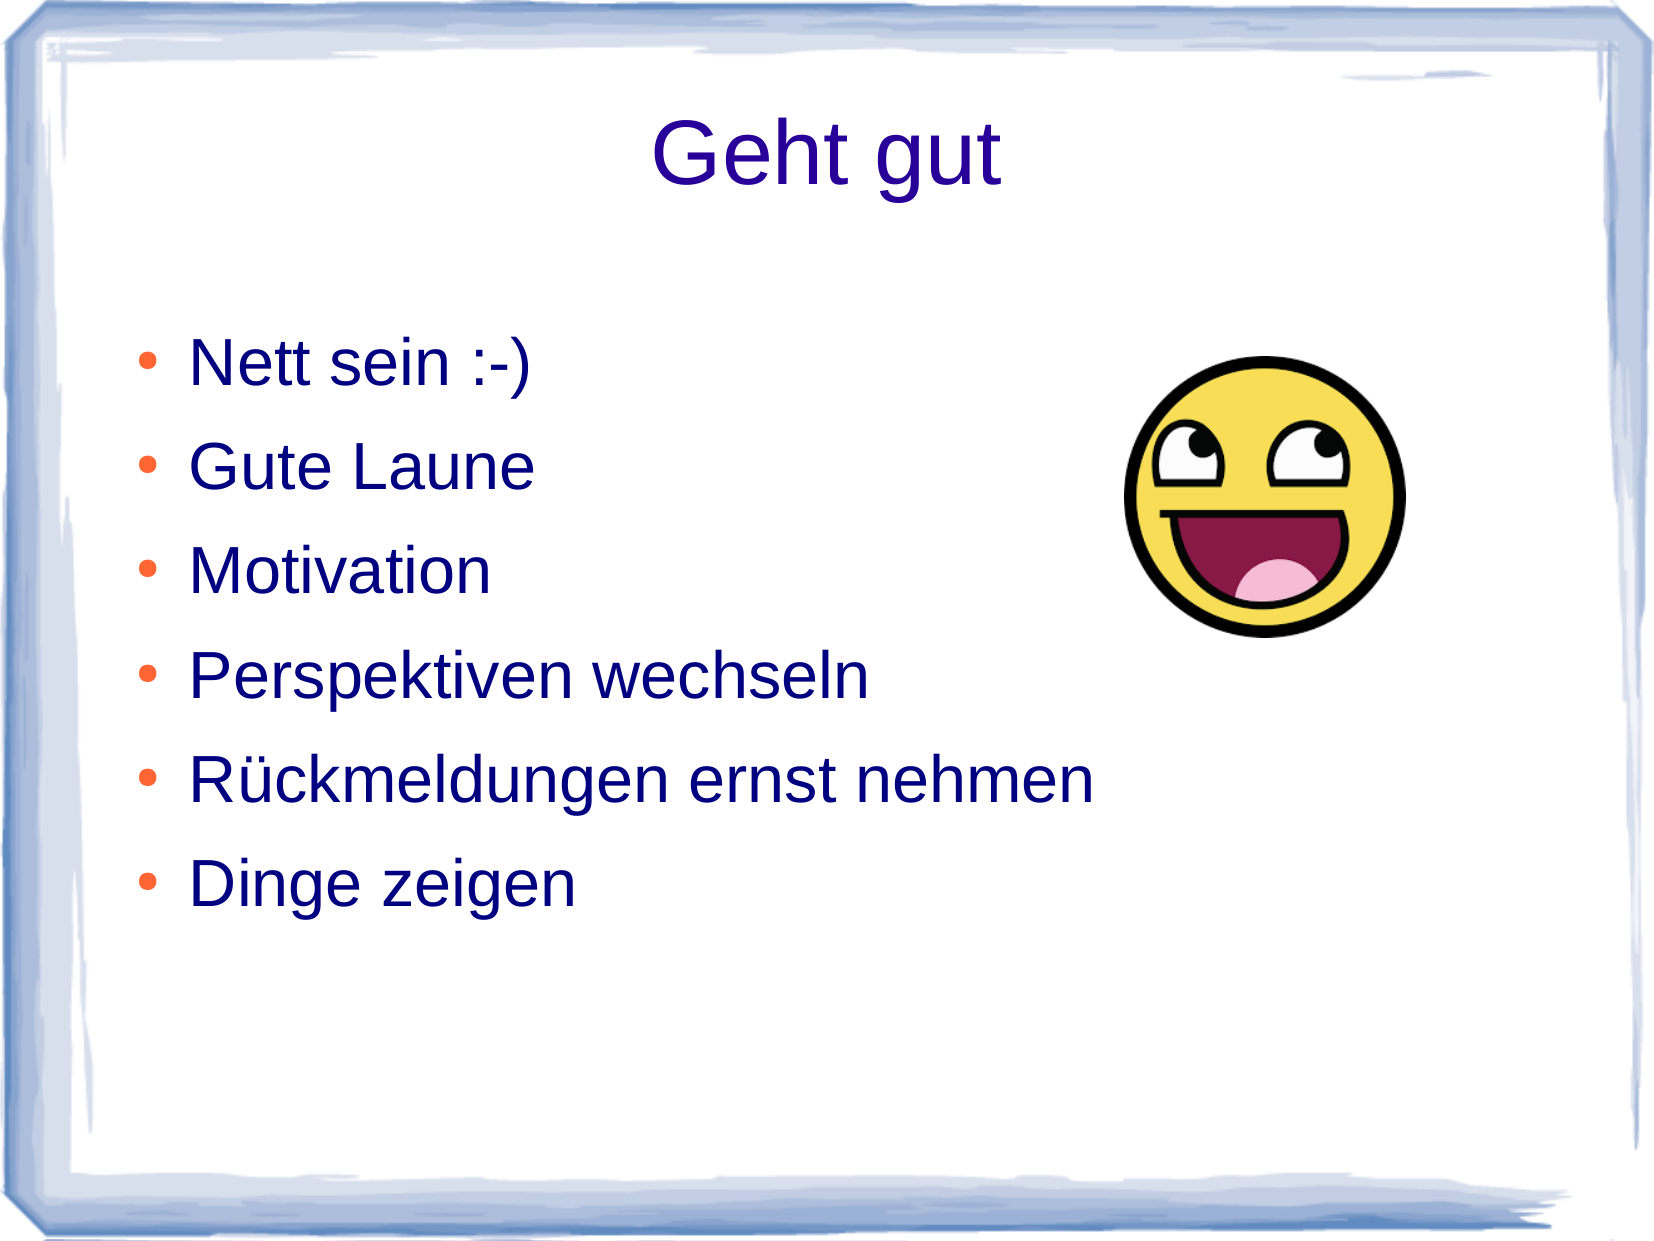

# Geht gut
Nett sein :-)
Gute Laune
Motivation
Perspektiven wechseln
Rückmeldungen ernst nehmen
Dinge zeigen